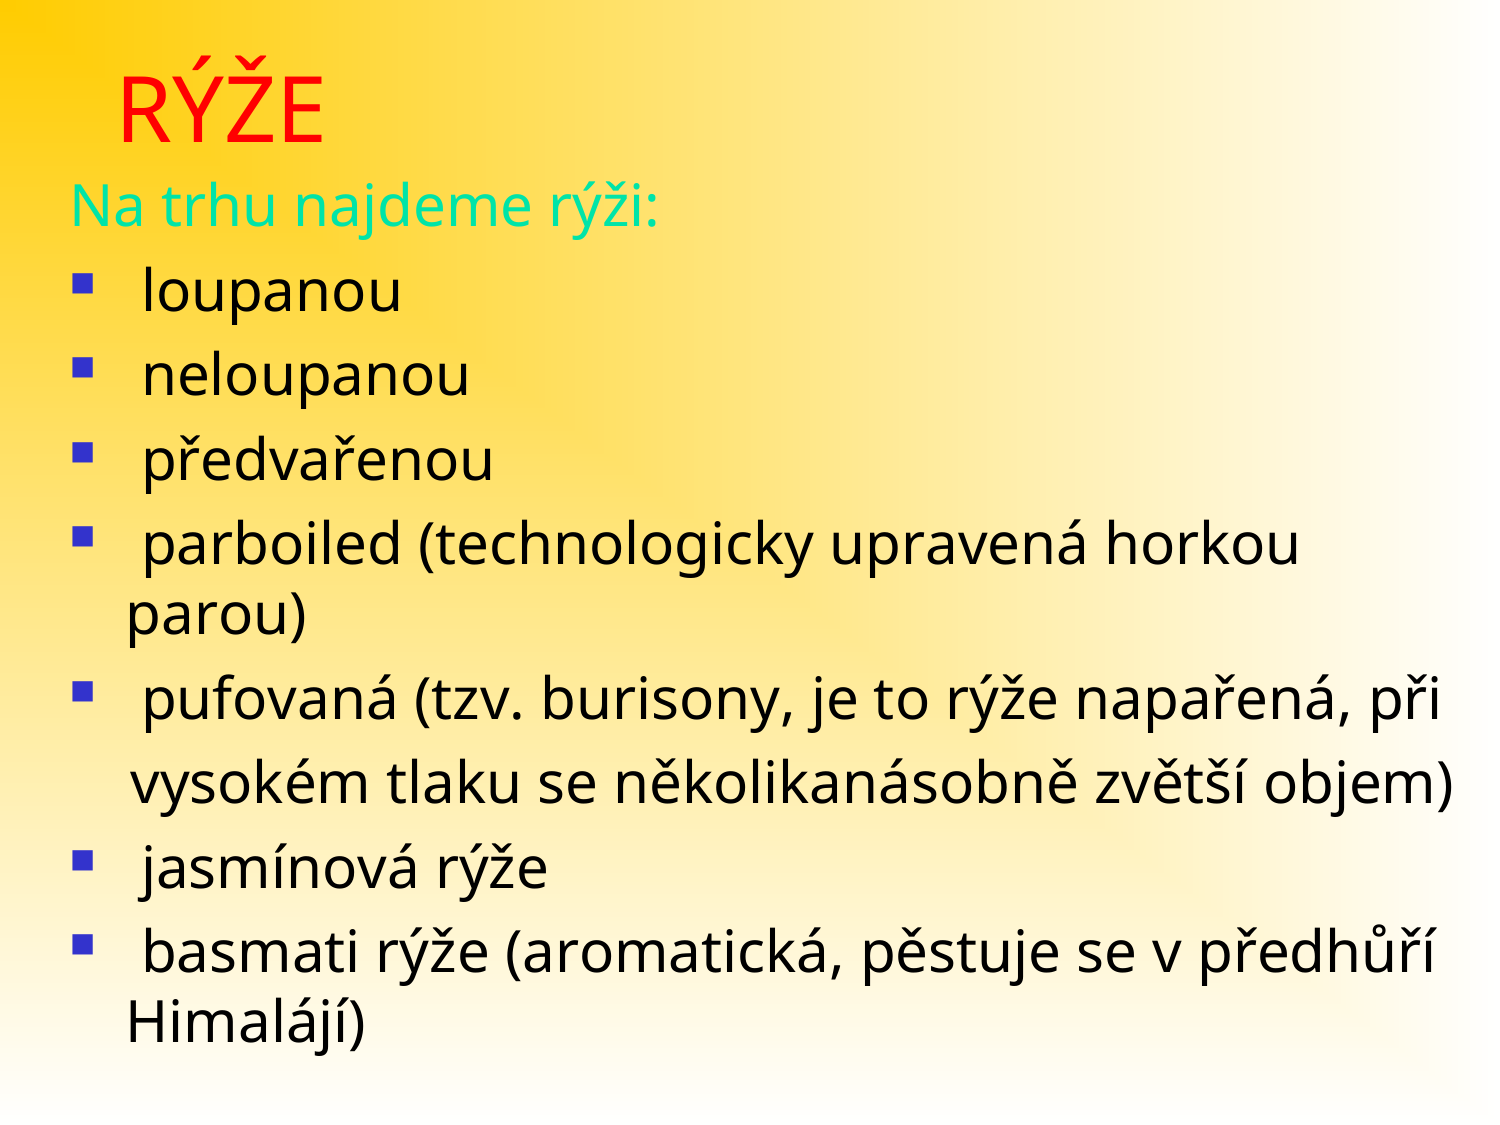

# RÝŽE
Na trhu najdeme rýži:
 loupanou
 neloupanou
 předvařenou
 parboiled (technologicky upravená horkou parou)
 pufovaná (tzv. burisony, je to rýže napařená, při
 vysokém tlaku se několikanásobně zvětší objem)
 jasmínová rýže
 basmati rýže (aromatická, pěstuje se v předhůří Himalájí)